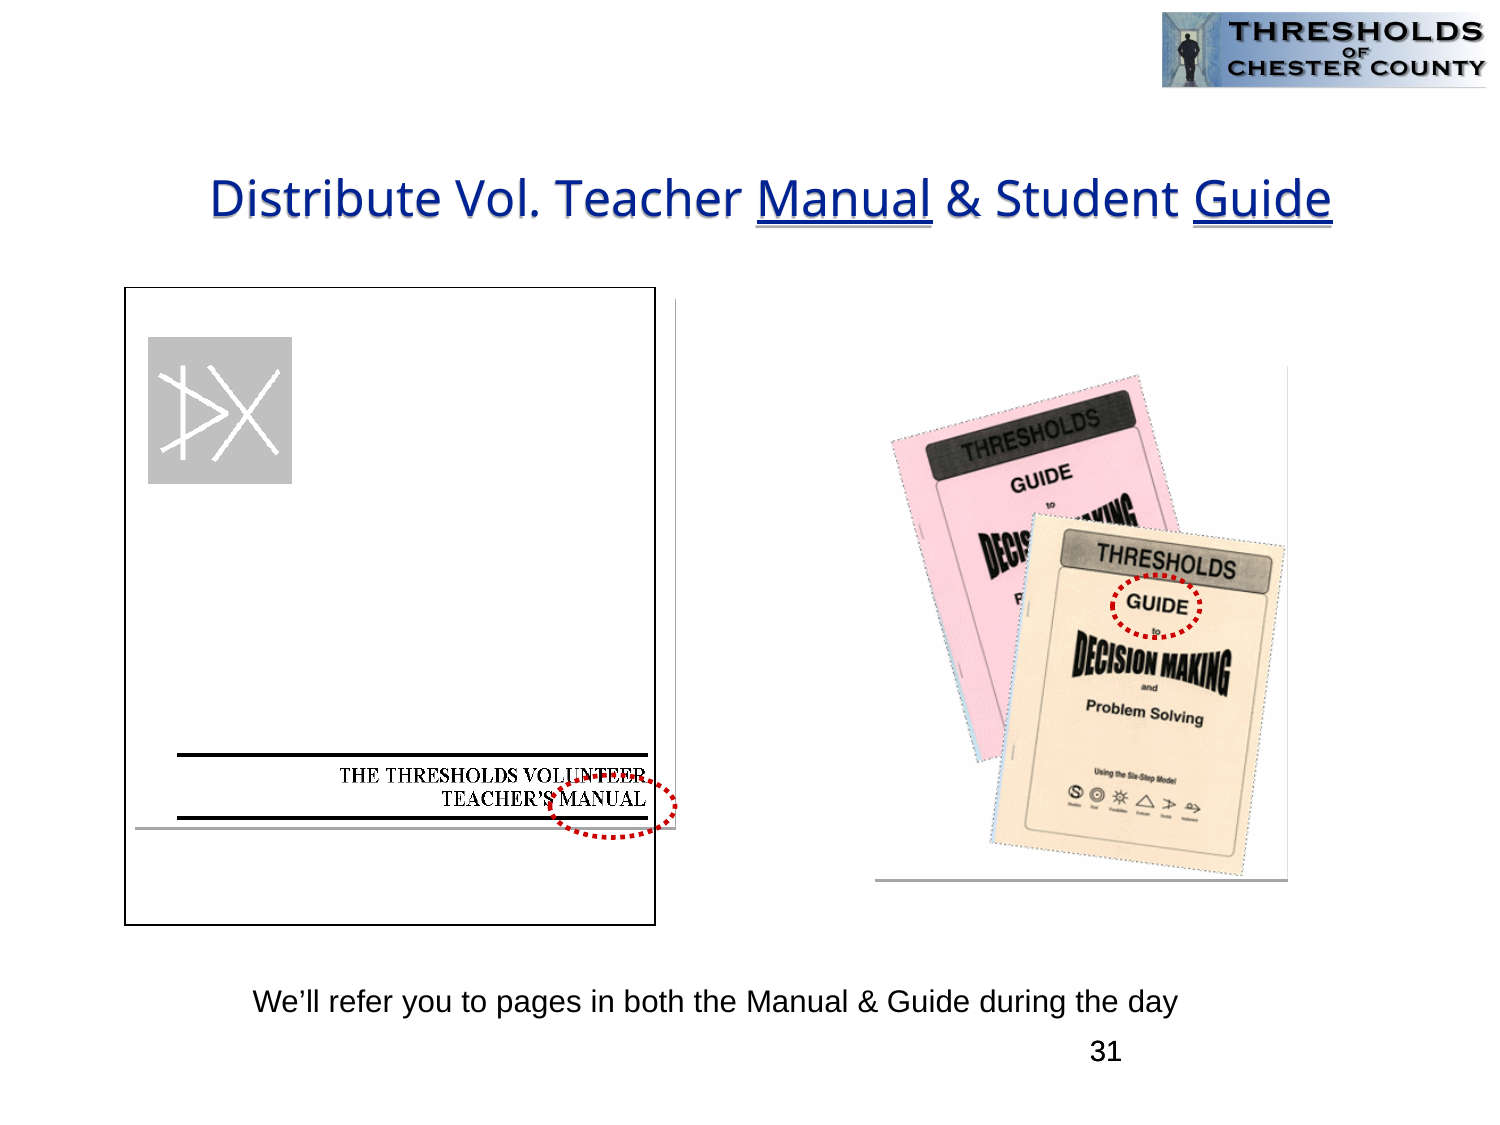

# Distribute Vol. Teacher Manual & Student Guide
We’ll refer you to pages in both the Manual & Guide during the day
28
28